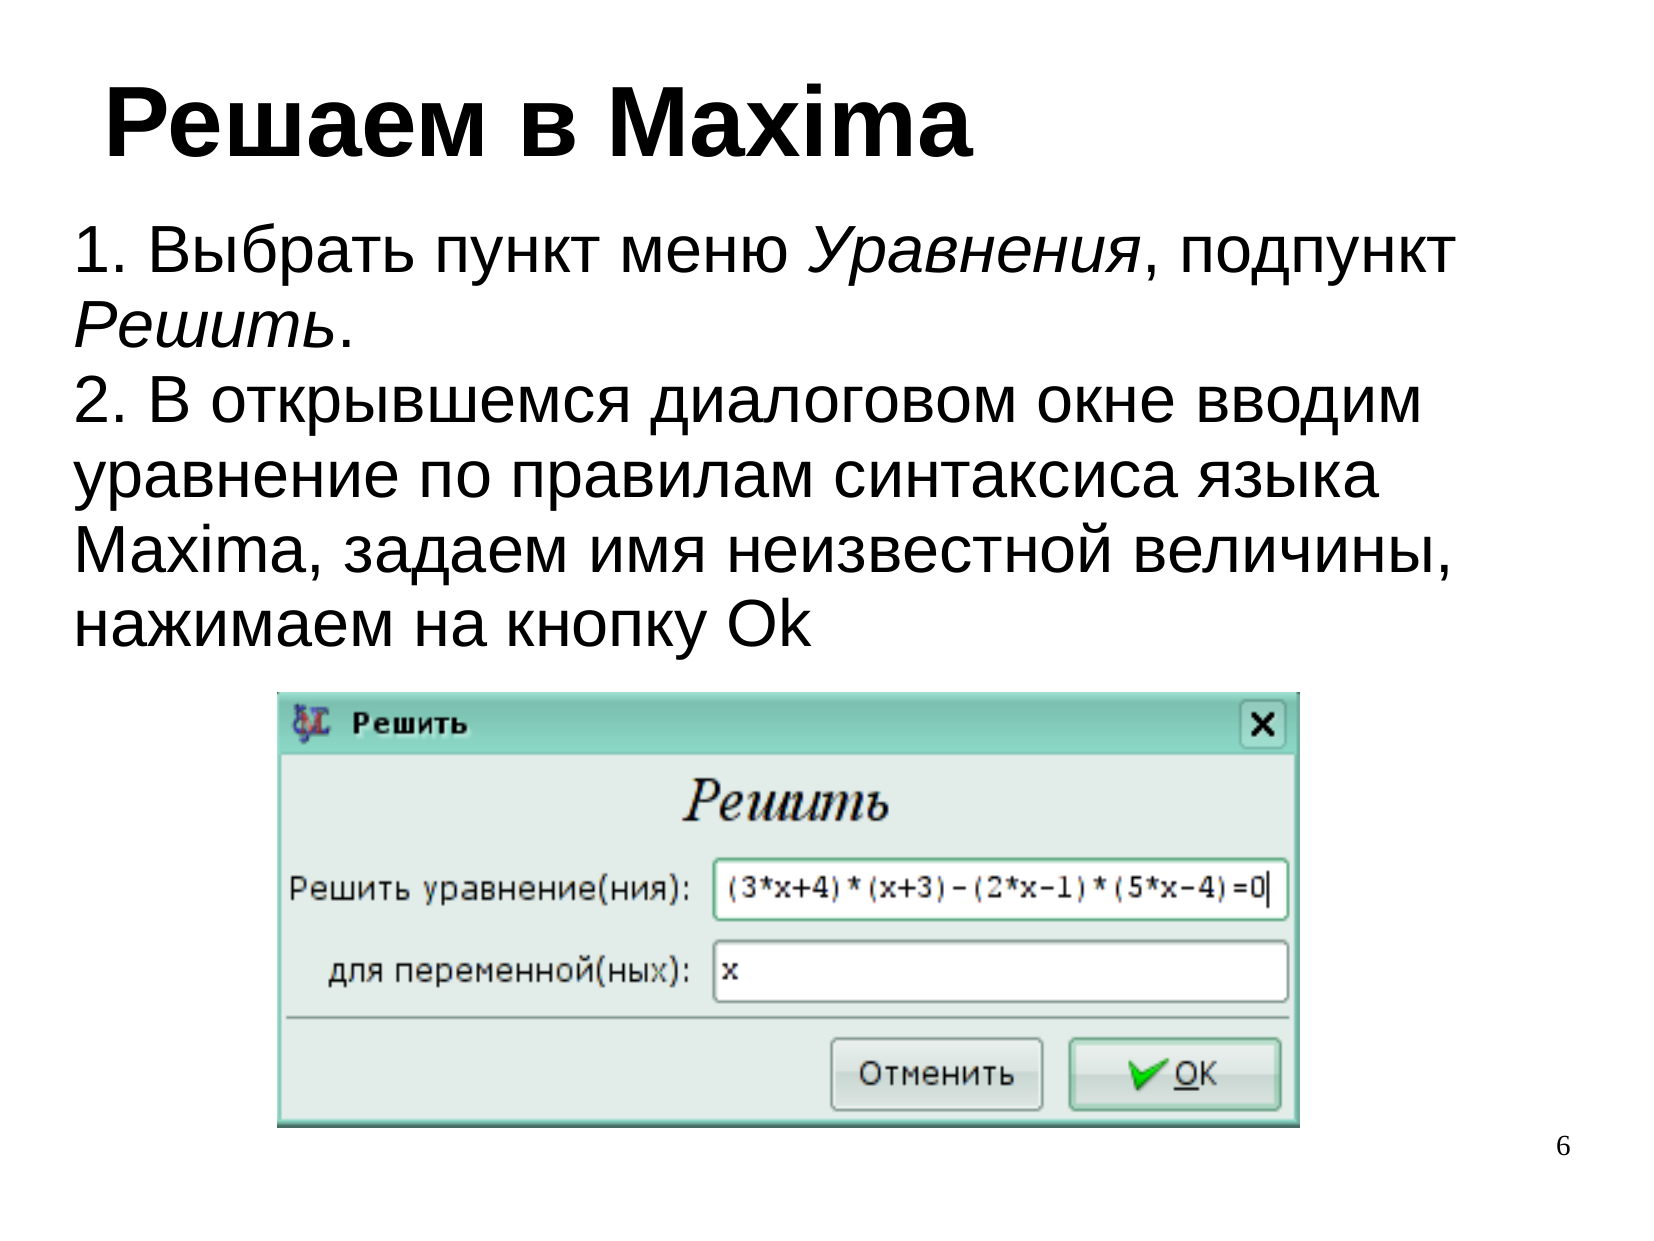

Решаем в Maxima
1. Выбрать пункт меню Уравнения, подпункт Решить.
2. В открывшемся диалоговом окне вводим уравнение по правилам синтаксиса языка Maxima, задаем имя неизвестной величины, нажимаем на кнопку Ok
6